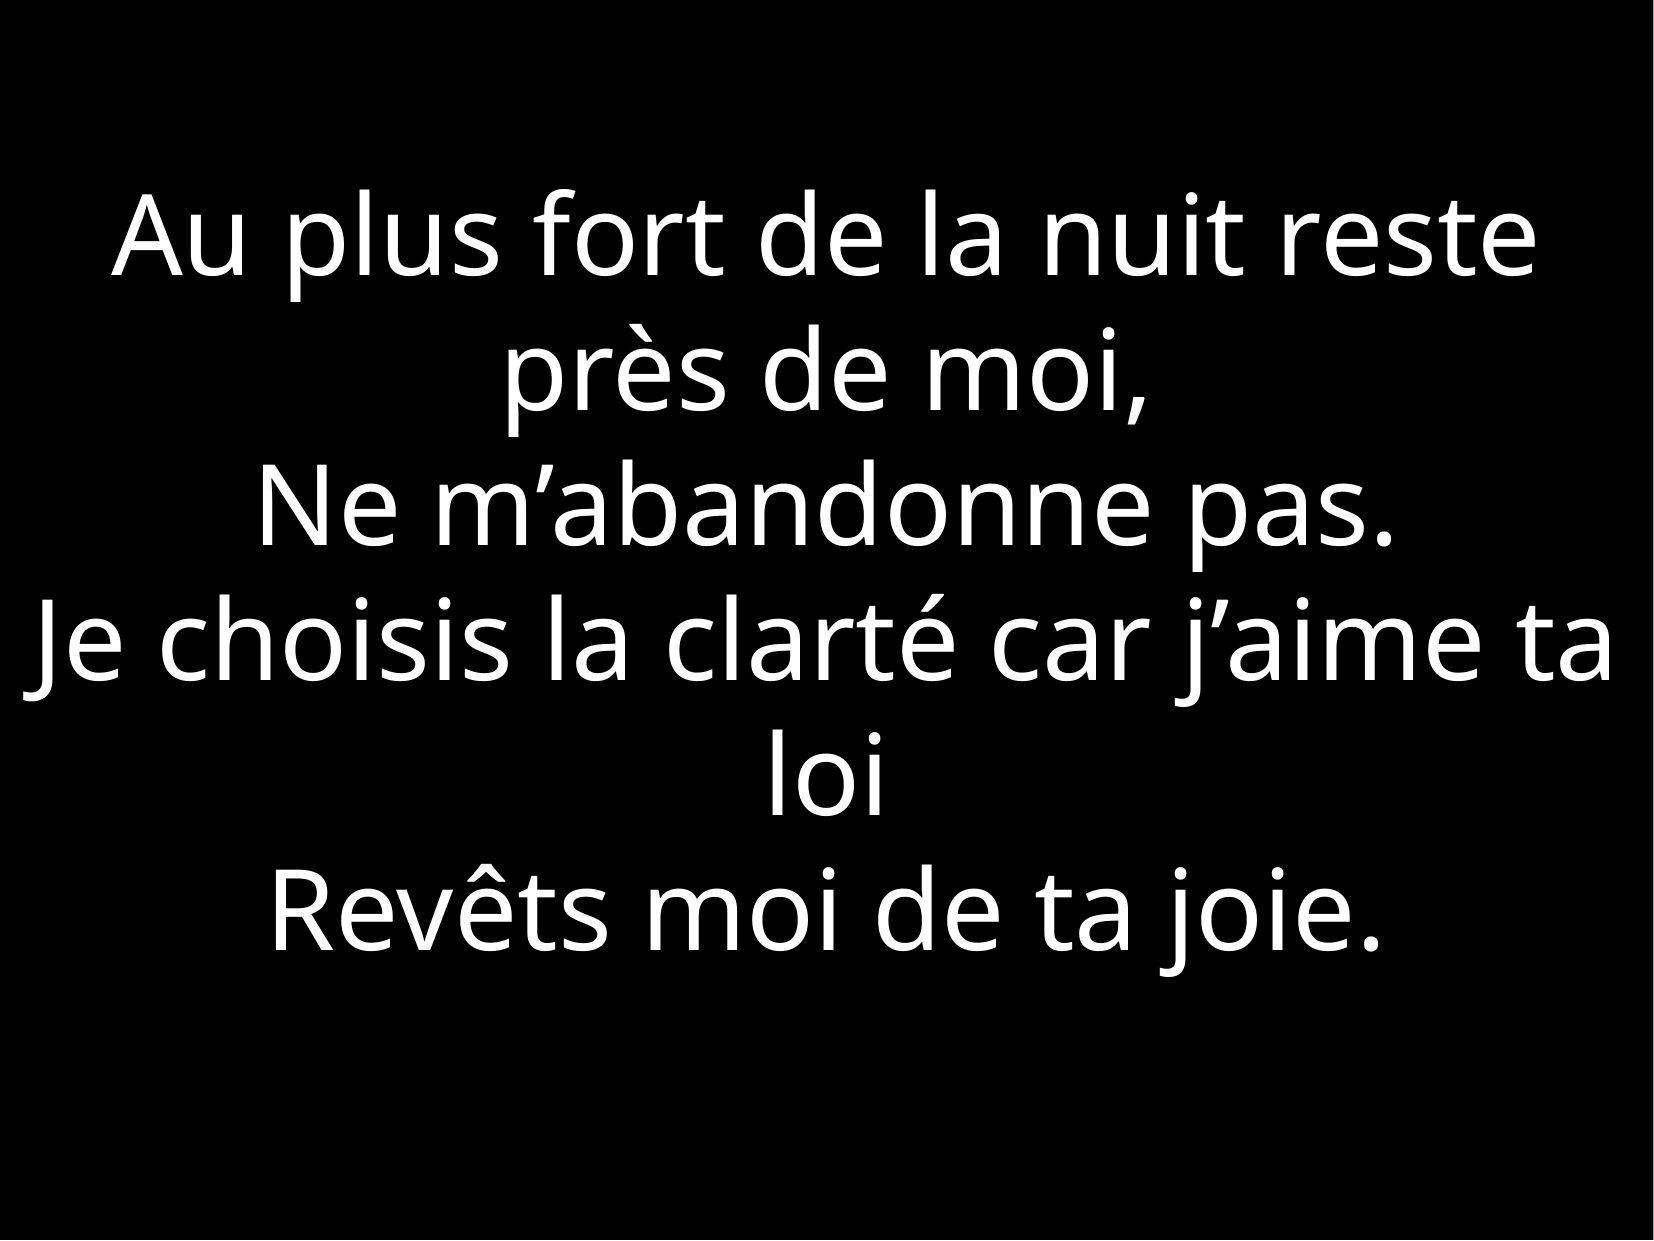

Au plus fort de la nuit reste près de moi,
Ne m’abandonne pas.
Je choisis la clarté car j’aime ta loi
Revêts moi de ta joie.